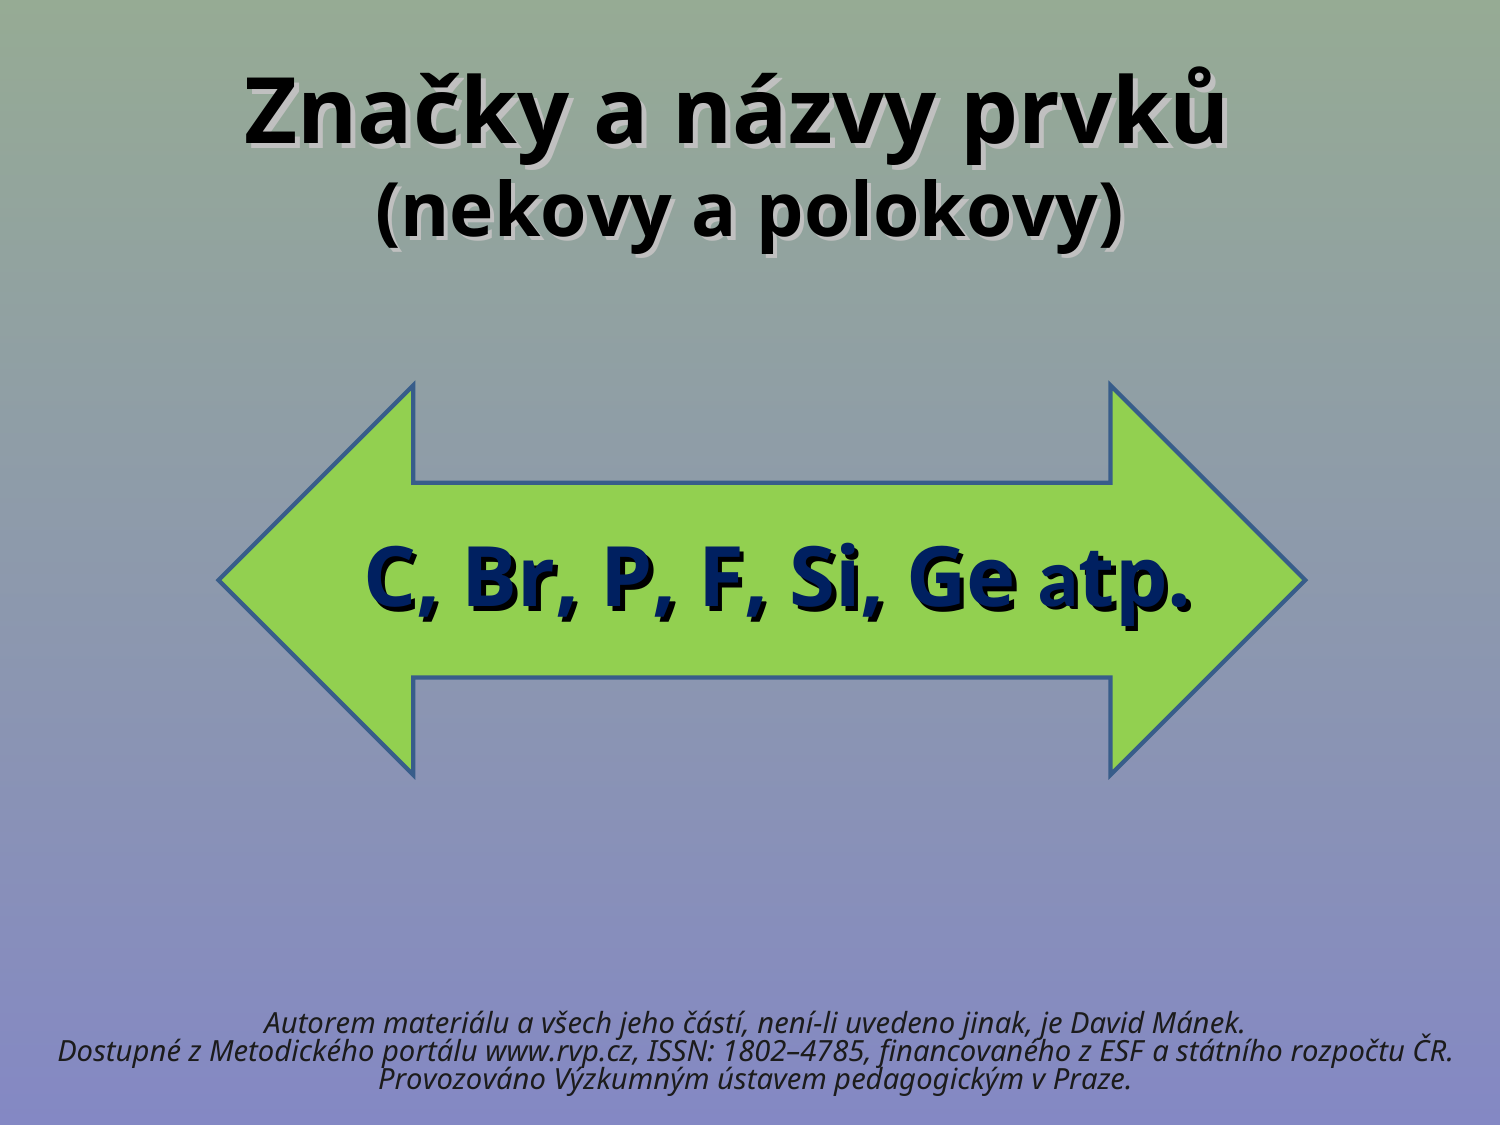

# Značky a názvy prvků (nekovy a polokovy)
C, Br, P, F, Si, Ge atp.
Autorem materiálu a všech jeho částí, není-li uvedeno jinak, je David Mánek.
Dostupné z Metodického portálu www.rvp.cz, ISSN: 1802–4785, financovaného z ESF a státního rozpočtu ČR. Provozováno Výzkumným ústavem pedagogickým v Praze.